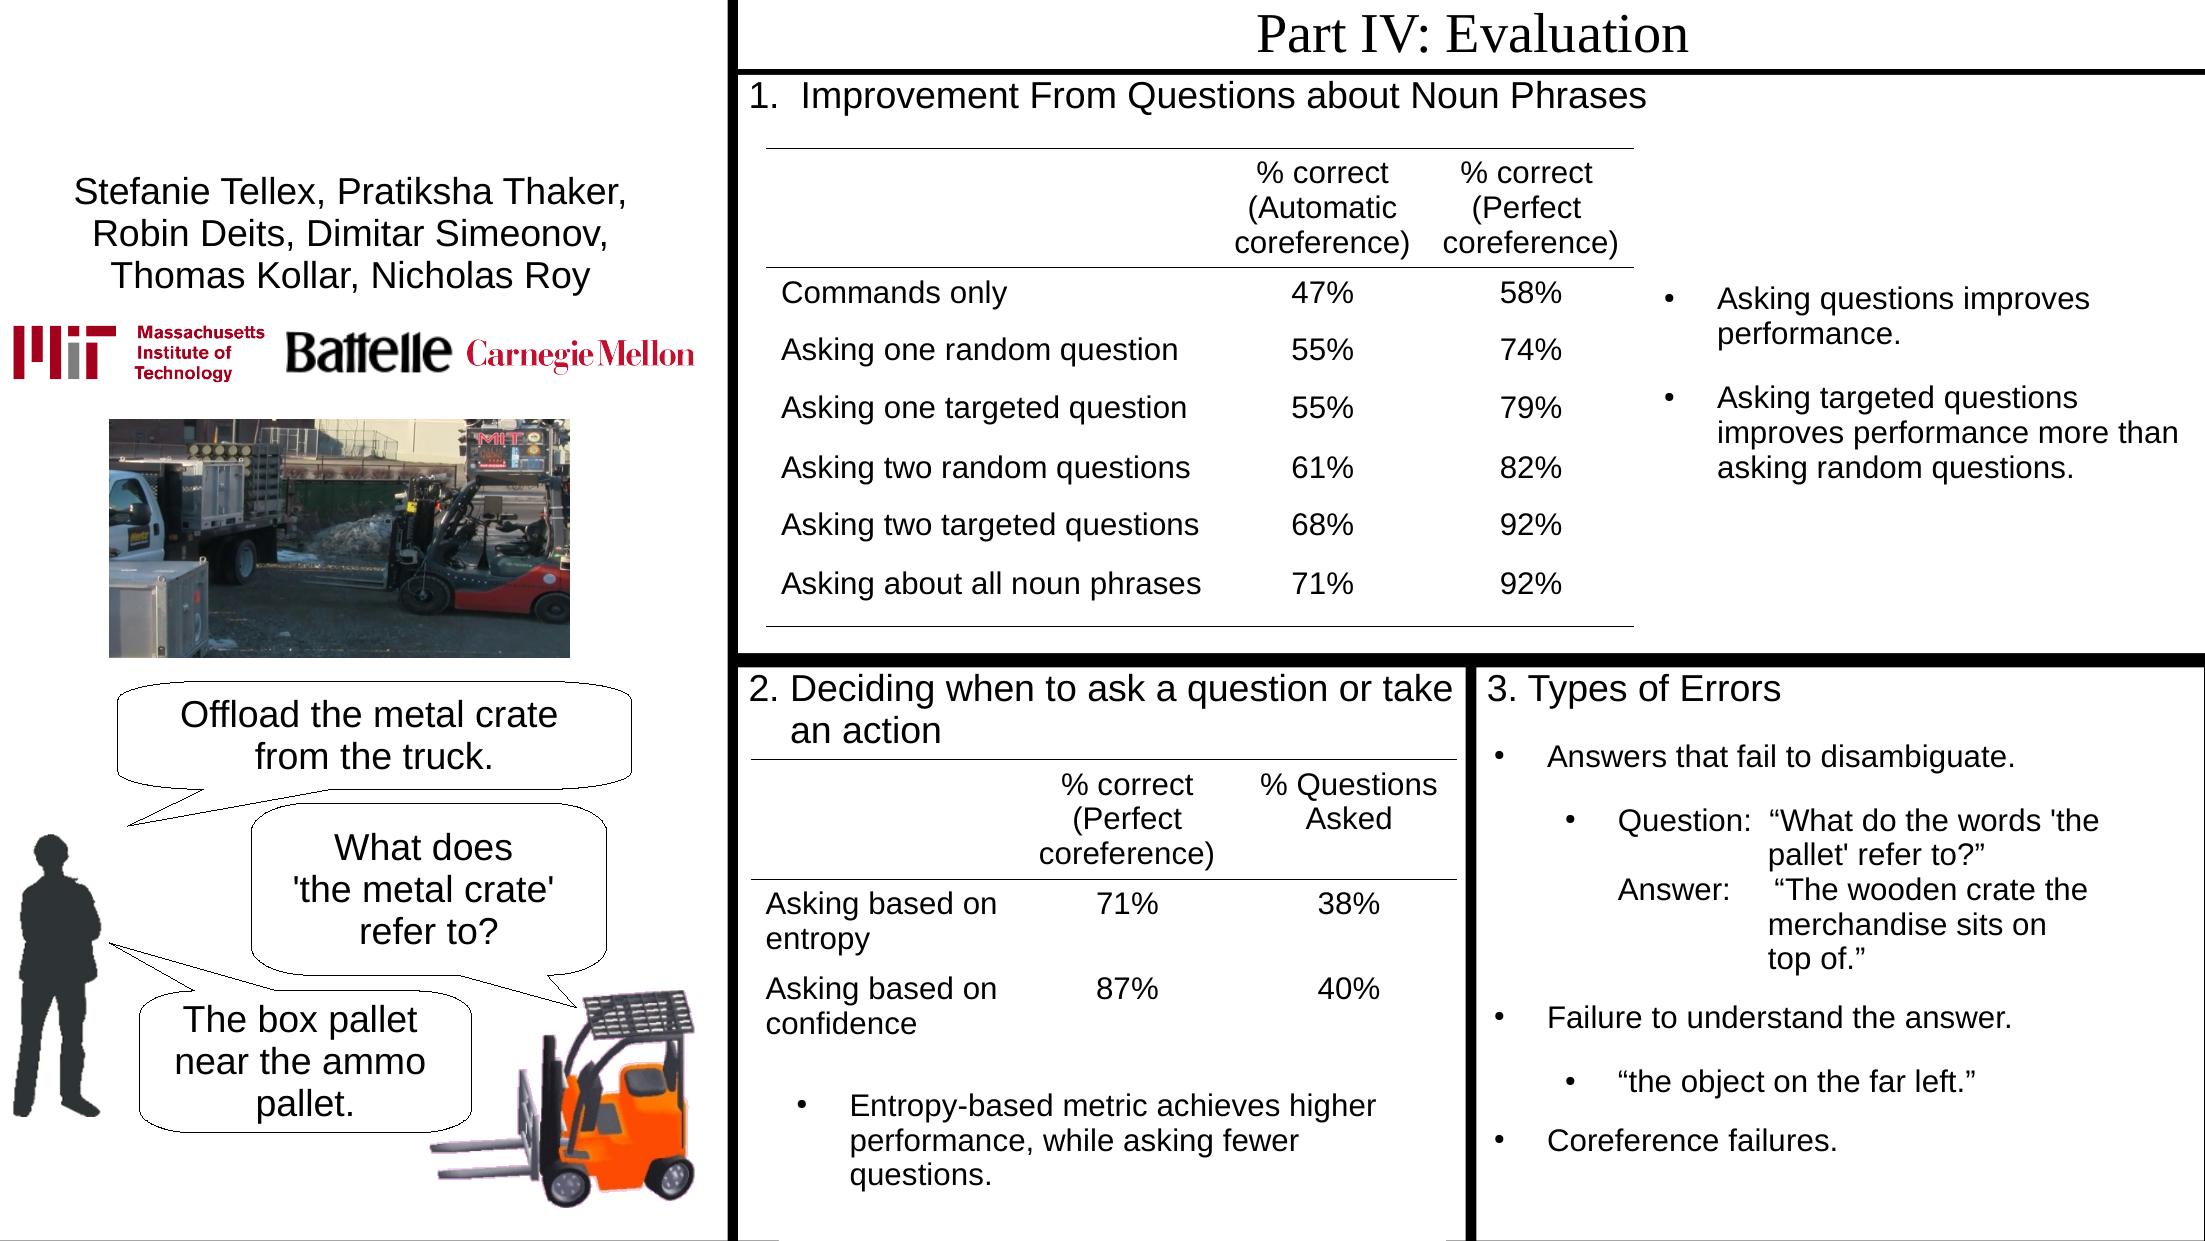

# Part IV: Evaluation
Toward Information Theoretic Human-Robot Dialog
 1. Improvement From Questions about Noun Phrases
Stefanie Tellex, Pratiksha Thaker, Robin Deits, Dimitar Simeonov, Thomas Kollar, Nicholas Roy
| | % correct (Automatic coreference) | % correct (Perfect coreference) |
| --- | --- | --- |
| Commands only | 47% | 58% |
| Asking one random question | 55% | 74% |
| Asking one targeted question | 55% | 79% |
| Asking two random questions | 61% | 82% |
| Asking two targeted questions | 68% | 92% |
| Asking about all noun phrases | 71% | 92% |
Asking questions improves performance.
Asking targeted questions improves performance more than asking random questions.
 2. Deciding when to ask a question or take an action
 3. Types of Errors
Answers that fail to disambiguate.
Question: “What do the words 'the 			pallet' refer to?”
Answer: “The wooden crate the 			merchandise sits on 		 		top of.”
Failure to understand the answer.
“the object on the far left.”
Coreference failures.
Offload the metal crate
from the truck.
| | % correct (Perfect coreference) | % Questions Asked |
| --- | --- | --- |
| Asking based on entropy | 71% | 38% |
| Asking based on confidence | 87% | 40% |
What does
'the metal crate'
refer to?
“Go to the pallet on the truck.”
The box pallet
near the ammo
pallet.
Entropy-based metric achieves higher performance, while asking fewer questions.